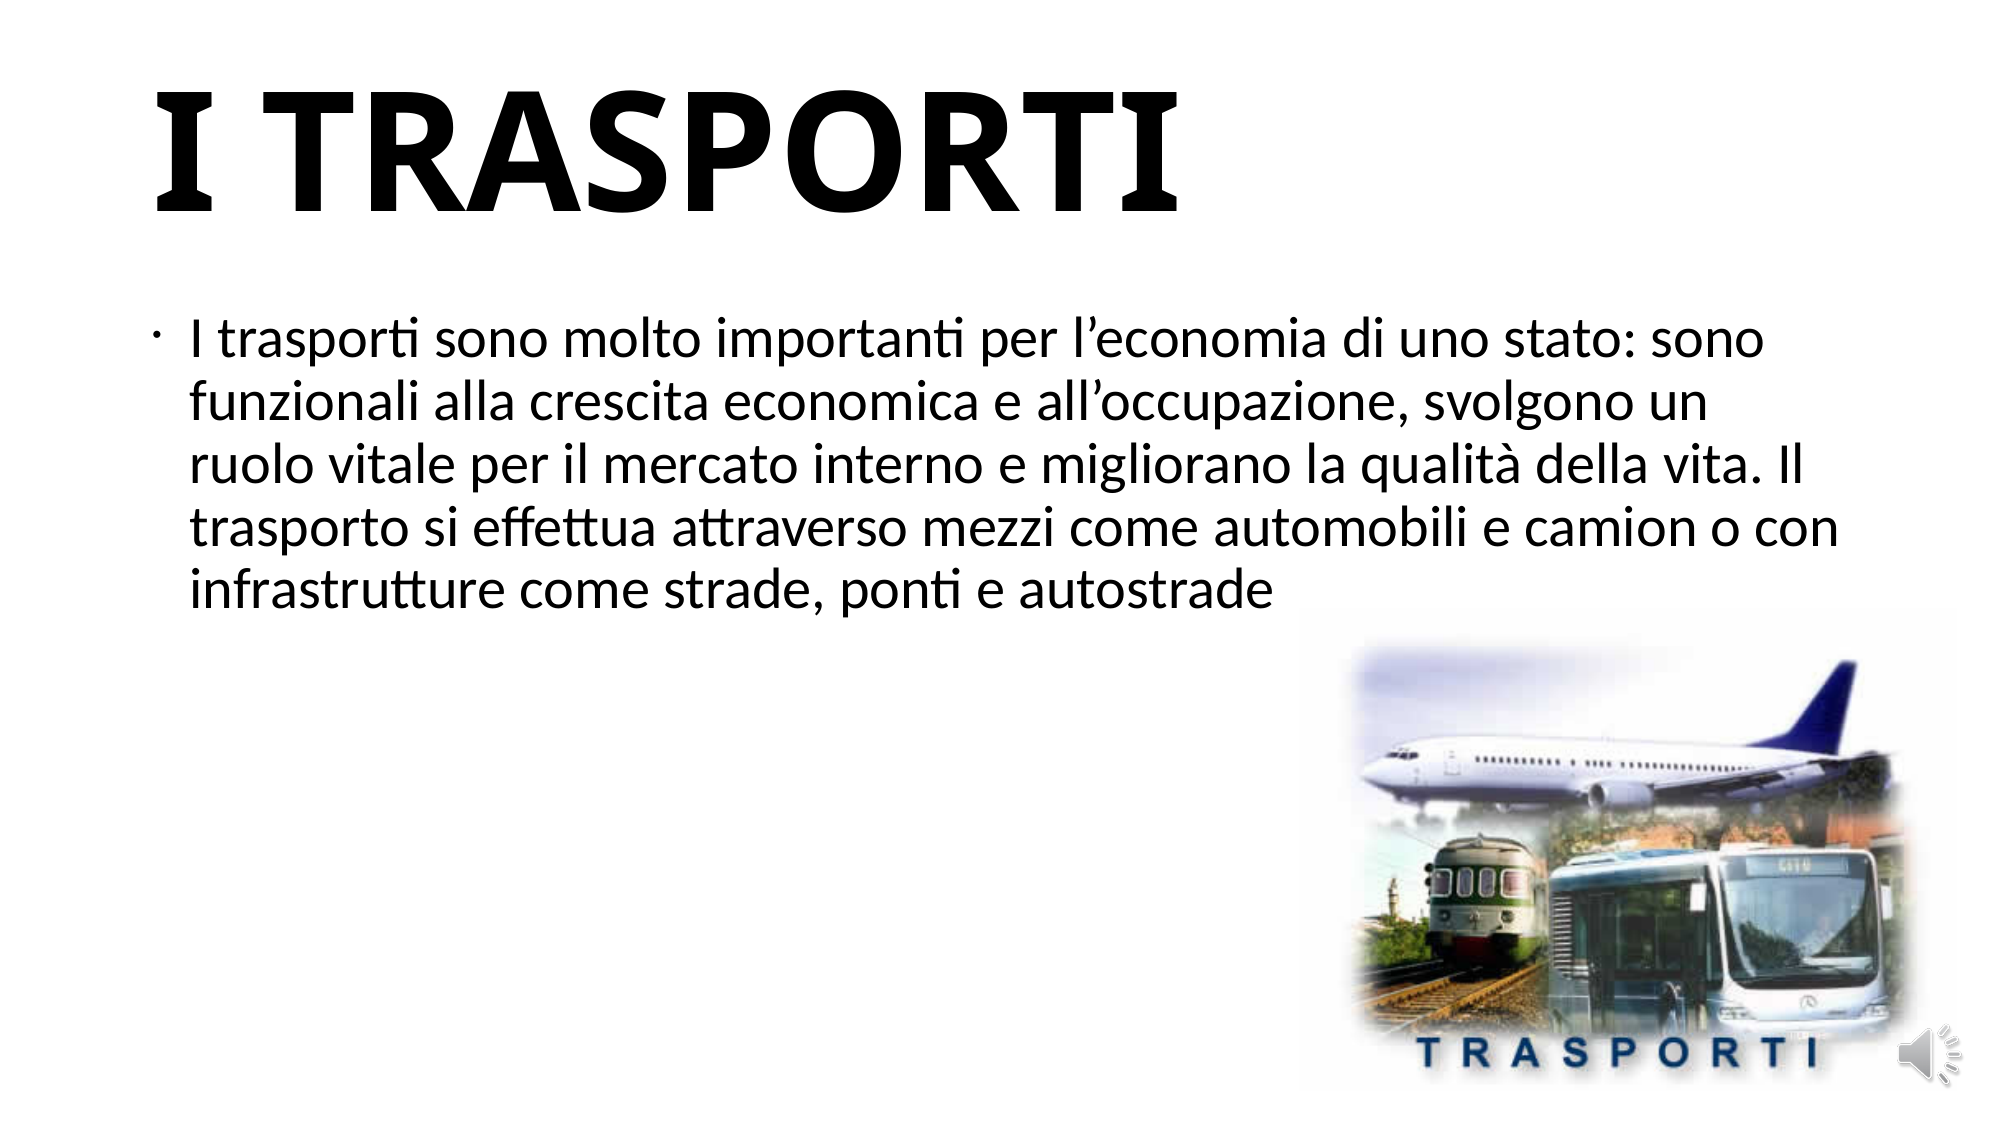

# I TRASPORTI
I trasporti sono molto importanti per l’economia di uno stato: sono funzionali alla crescita economica e all’occupazione, svolgono un ruolo vitale per il mercato interno e migliorano la qualità della vita. Il trasporto si effettua attraverso mezzi come automobili e camion o con infrastrutture come strade, ponti e autostrade